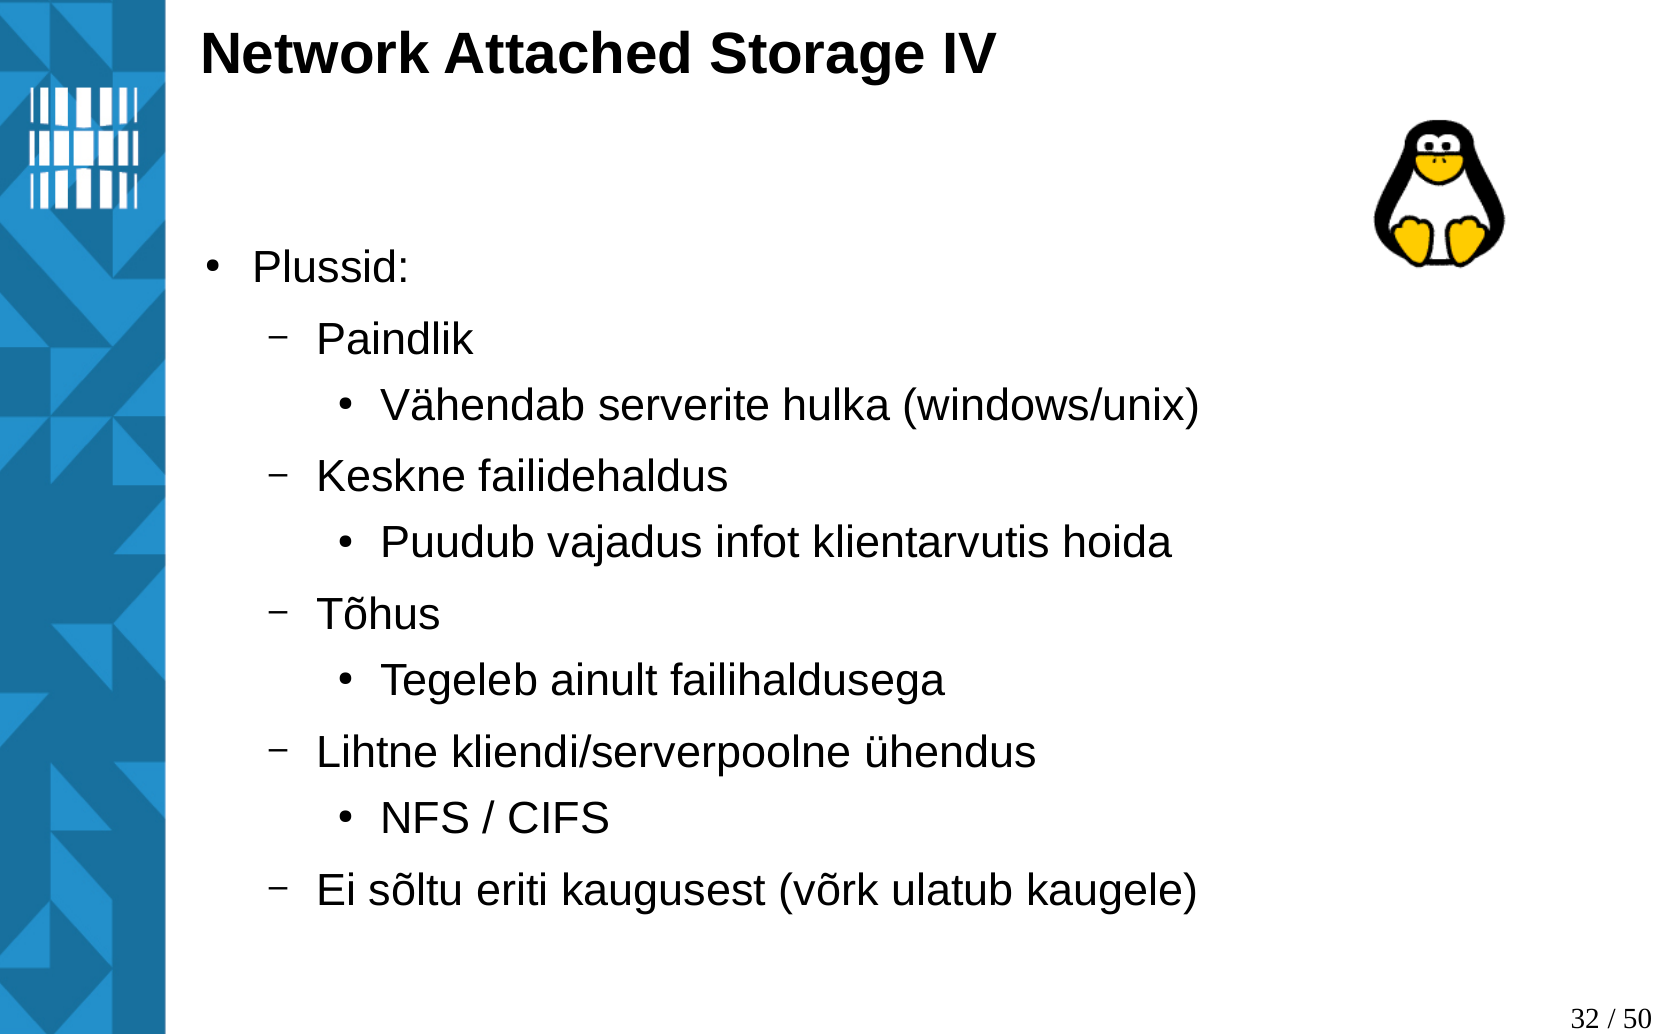

# Network Attached Storage IV
Plussid:
Paindlik
Vähendab serverite hulka (windows/unix)
Keskne failidehaldus
Puudub vajadus infot klientarvutis hoida
Tõhus
Tegeleb ainult failihaldusega
Lihtne kliendi/serverpoolne ühendus
NFS / CIFS
Ei sõltu eriti kaugusest (võrk ulatub kaugele)